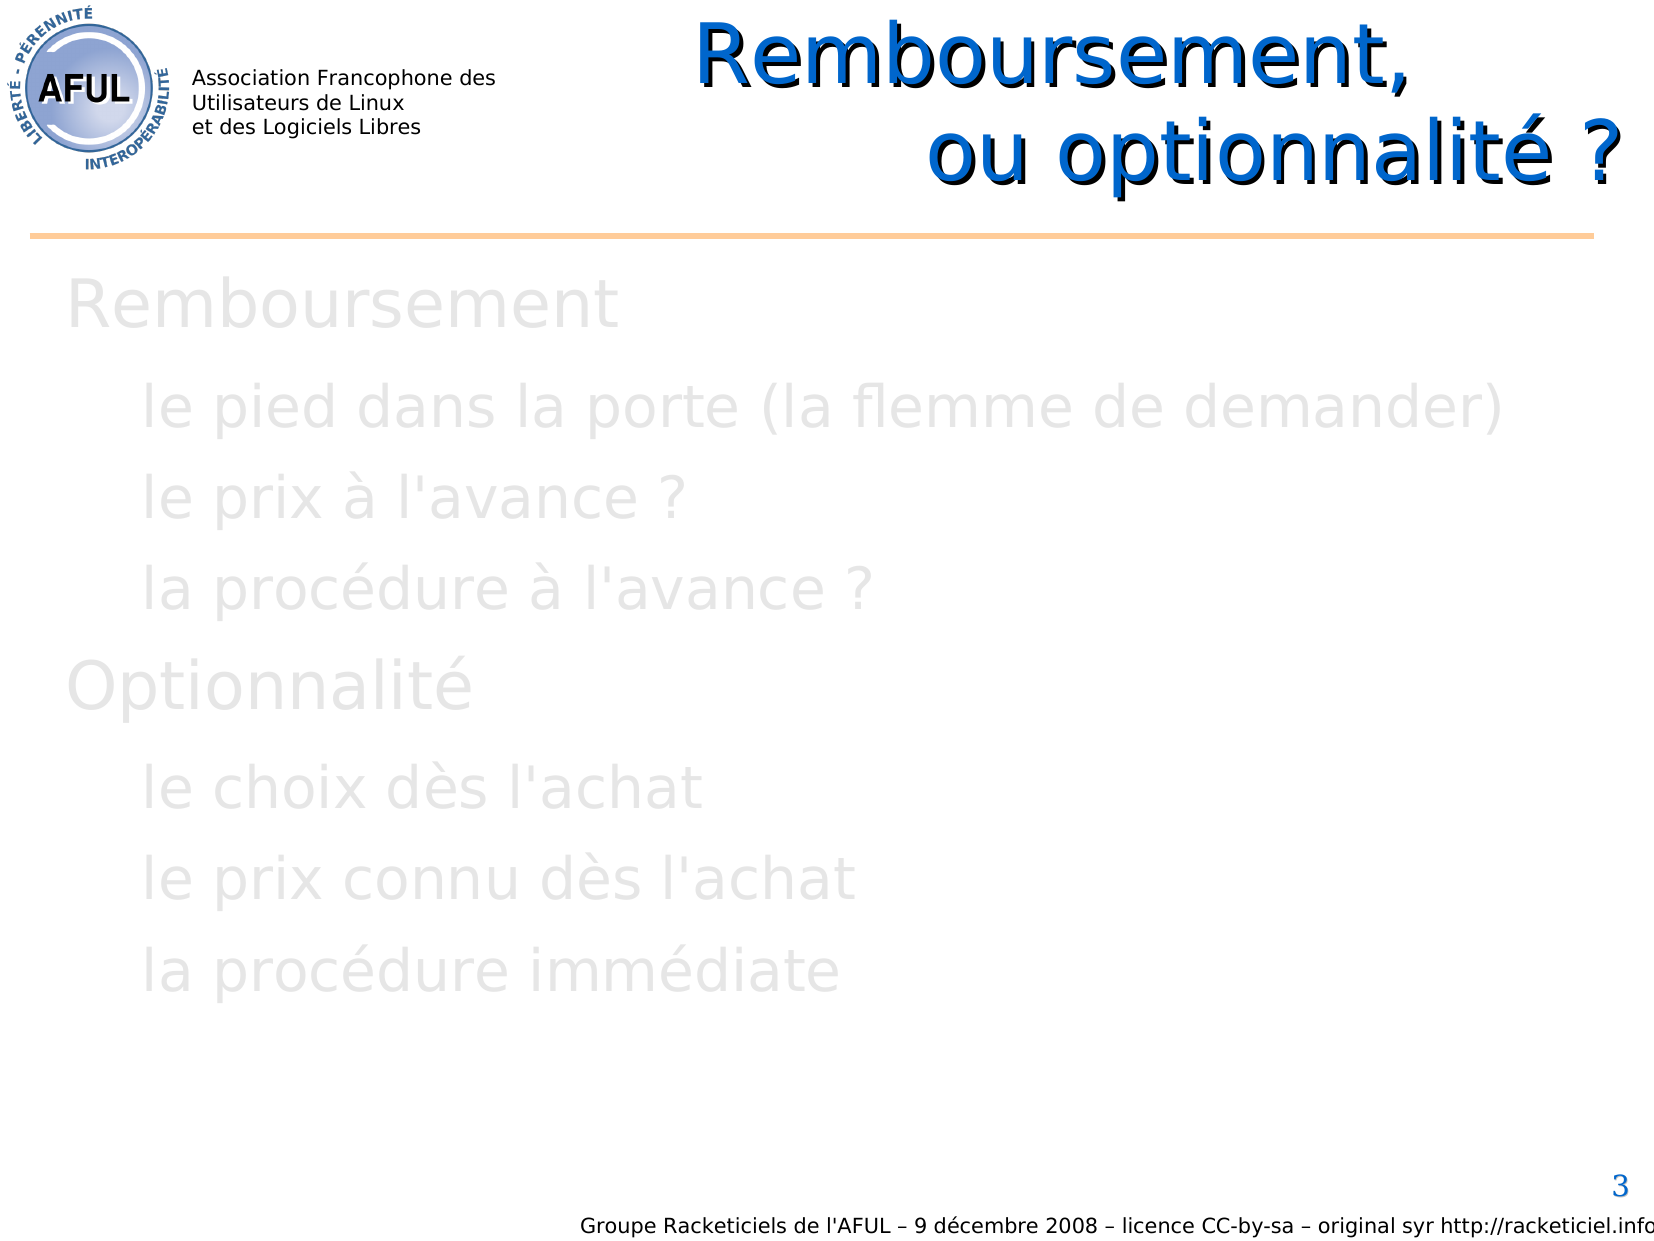

# Remboursement, ou optionnalité ?
Remboursement
le pied dans la porte (la flemme de demander)
le prix à l'avance ?
la procédure à l'avance ?
Optionnalité
le choix dès l'achat
le prix connu dès l'achat
la procédure immédiate
3
Groupe Racketiciels de l'AFUL – 9 décembre 2008 – licence CC-by-sa – original syr http://racketiciel.info